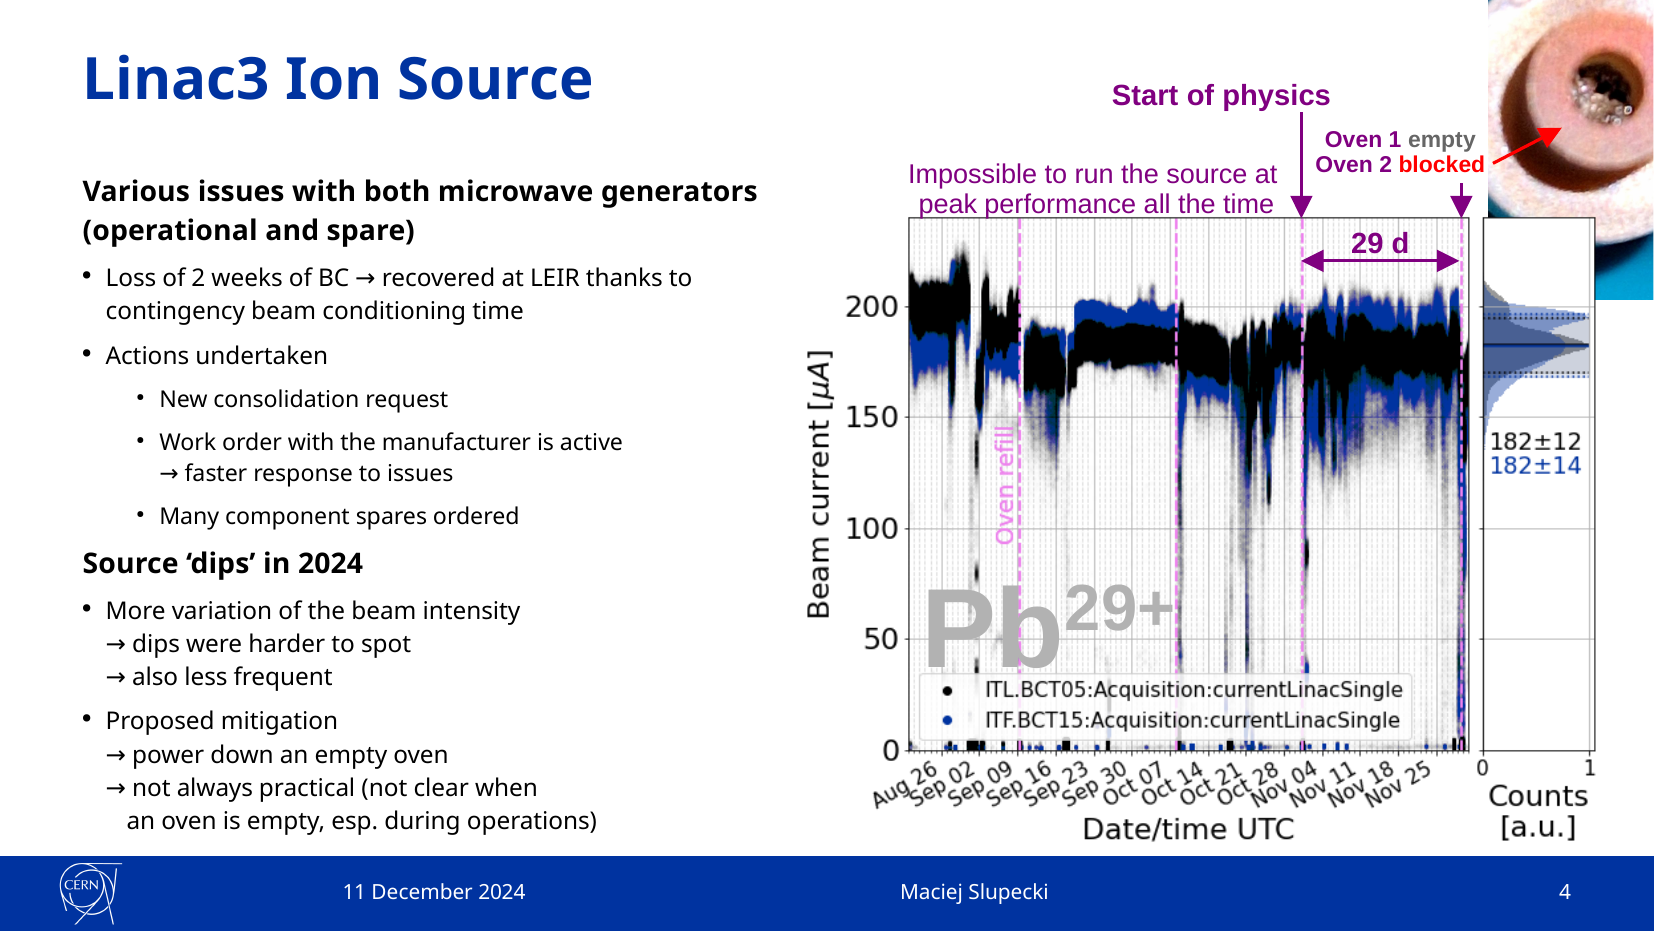

# Linac3 Ion Source
Start of physics
Oven 1 empty
Oven 2 blocked
Impossible to run the source at
peak performance all the time
Various issues with both microwave generators (operational and spare)
Loss of 2 weeks of BC → recovered at LEIR thanks to contingency beam conditioning time
Actions undertaken
New consolidation request
Work order with the manufacturer is active
→ faster response to issues
Many component spares ordered
Source ‘dips’ in 2024
More variation of the beam intensity
→ dips were harder to spot
→ also less frequent
Proposed mitigation
→ power down an empty oven
→ not always practical (not clear when
 an oven is empty, esp. during operations)
29 d
Pb29+
Presenter | Presentation Title
4